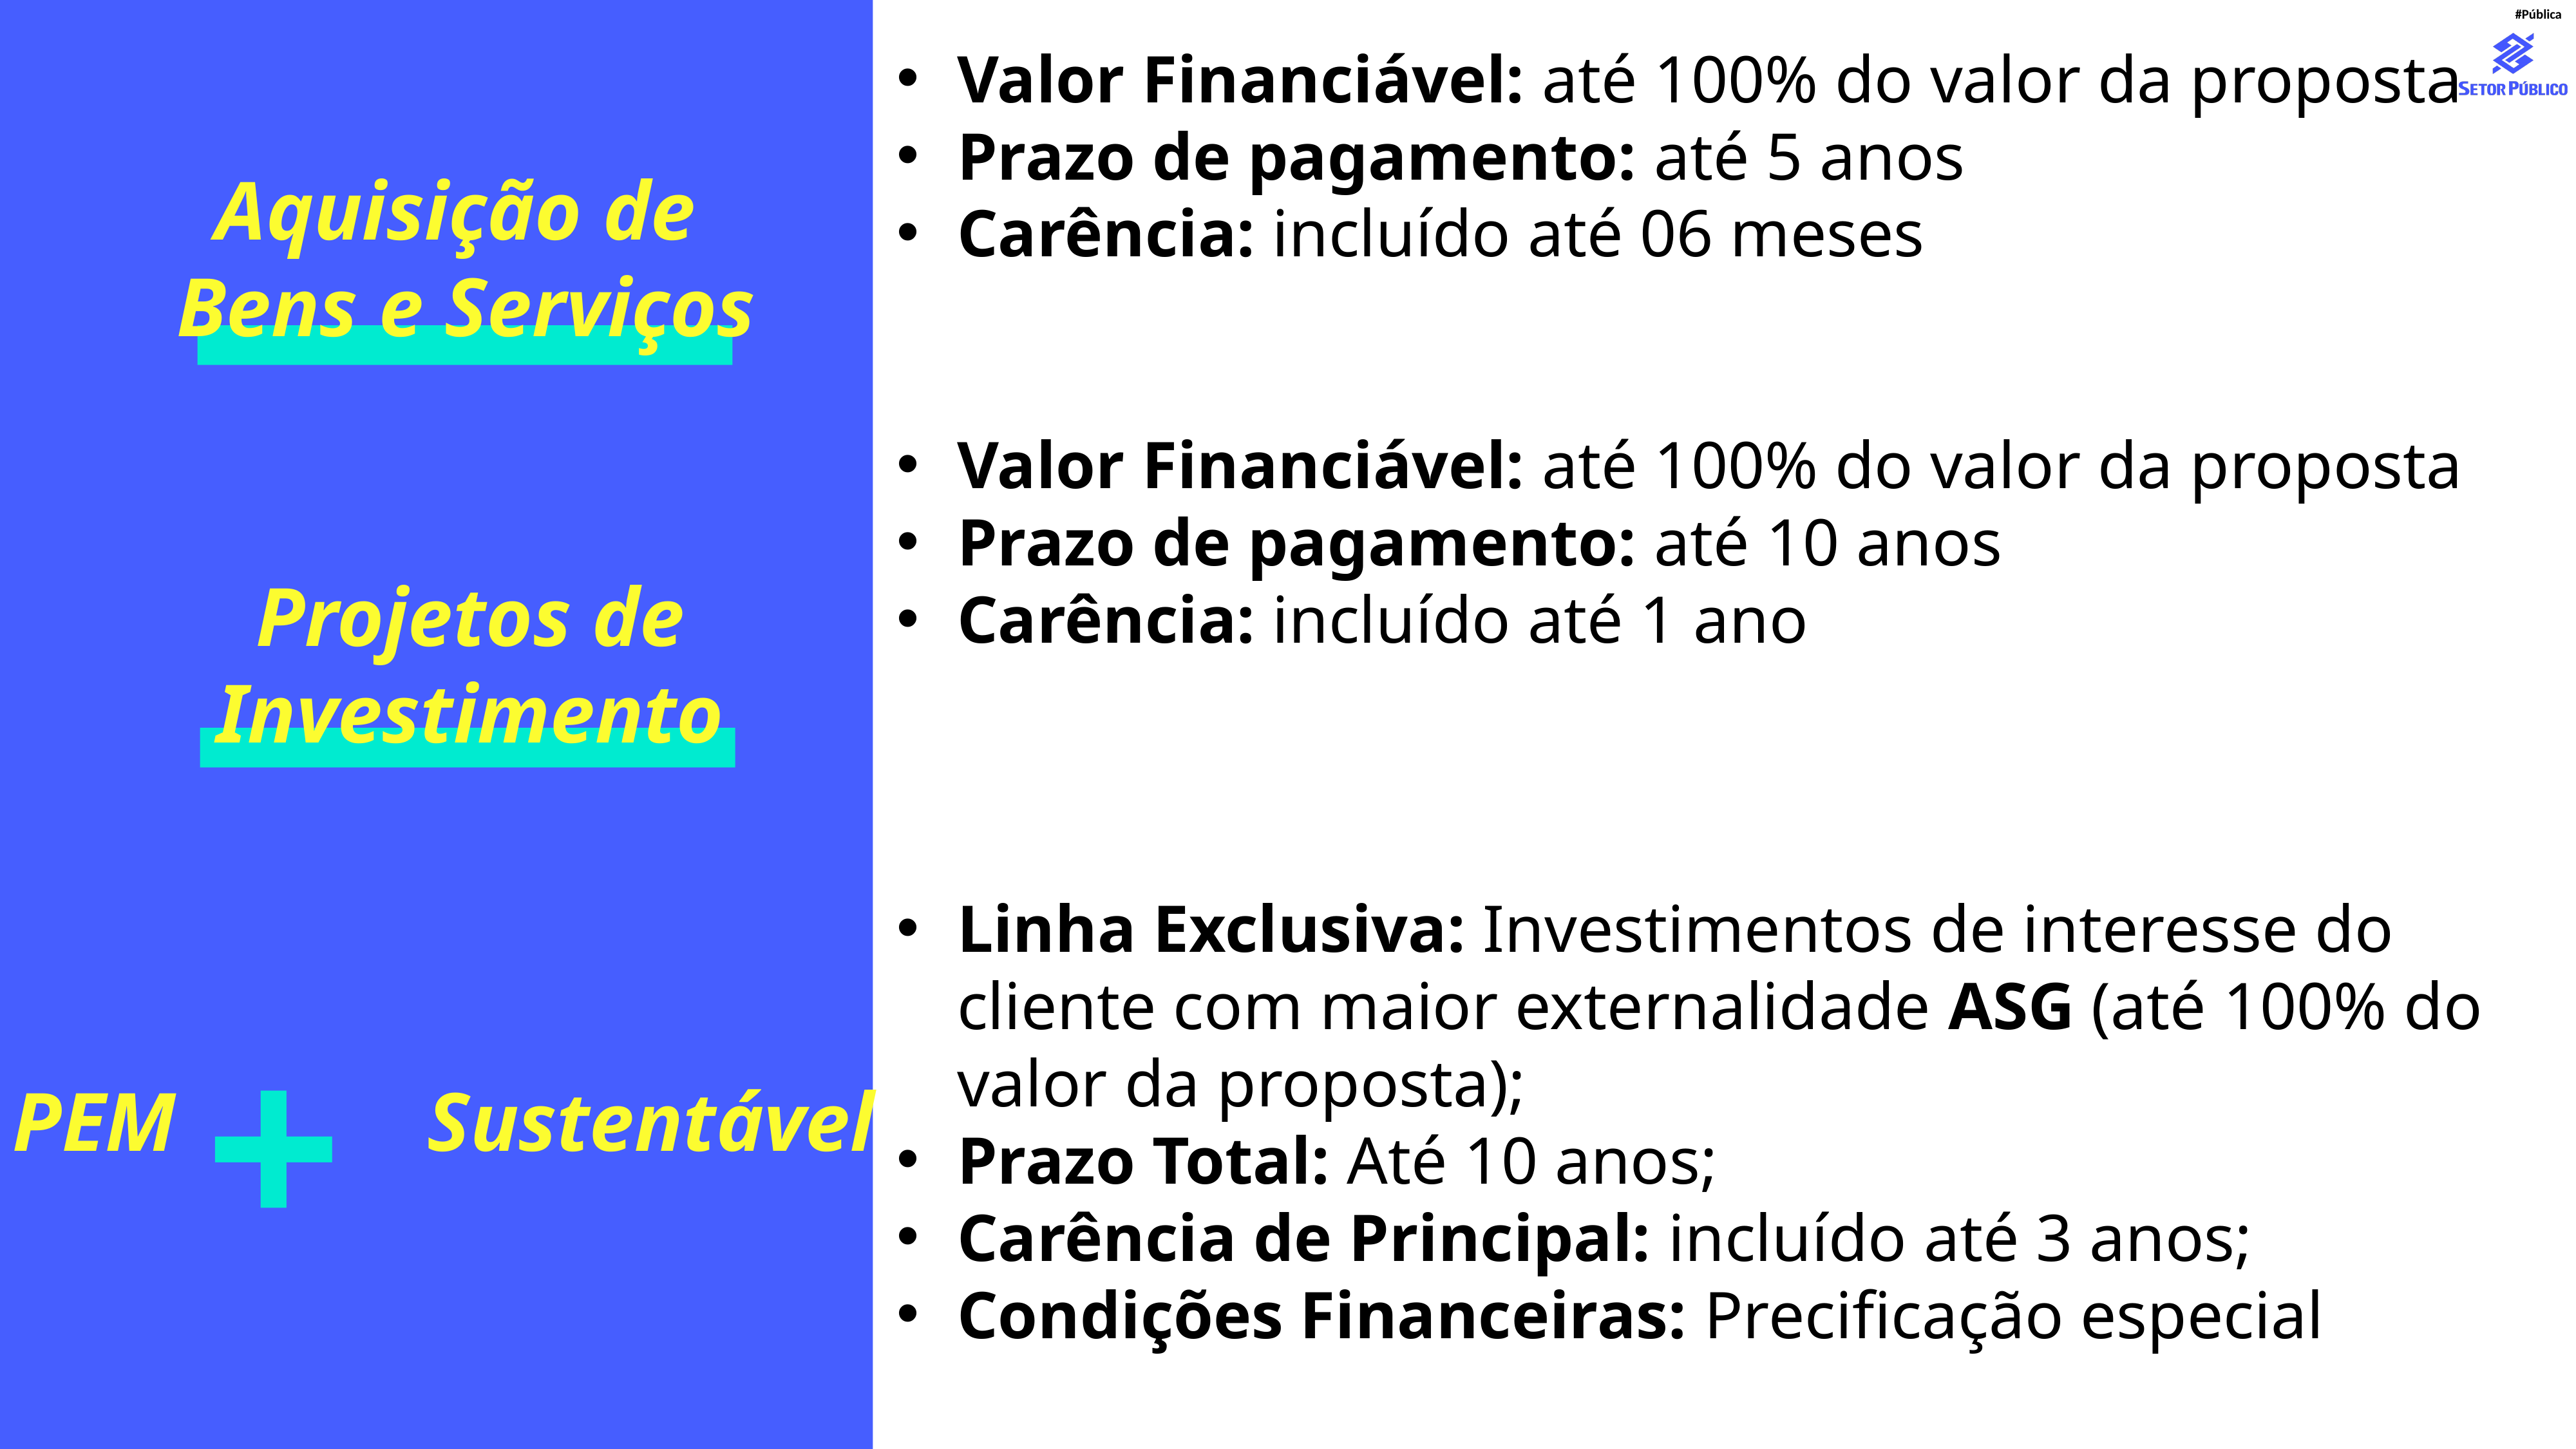

Valor Financiável: até 100% do valor da proposta
Prazo de pagamento: até 5 anos
Carência: incluído até 06 meses
Valor Financiável: até 100% do valor da proposta
Prazo de pagamento: até 10 anos
Carência: incluído até 1 ano
Linha Exclusiva: Investimentos de interesse do cliente com maior externalidade ASG (até 100% do valor da proposta);
Prazo Total: Até 10 anos;
Carência de Principal: incluído até 3 anos;
Condições Financeiras: Precificação especial
Aquisição de
Bens e Serviços
Projetos de Investimento
PEM Sustentável
+